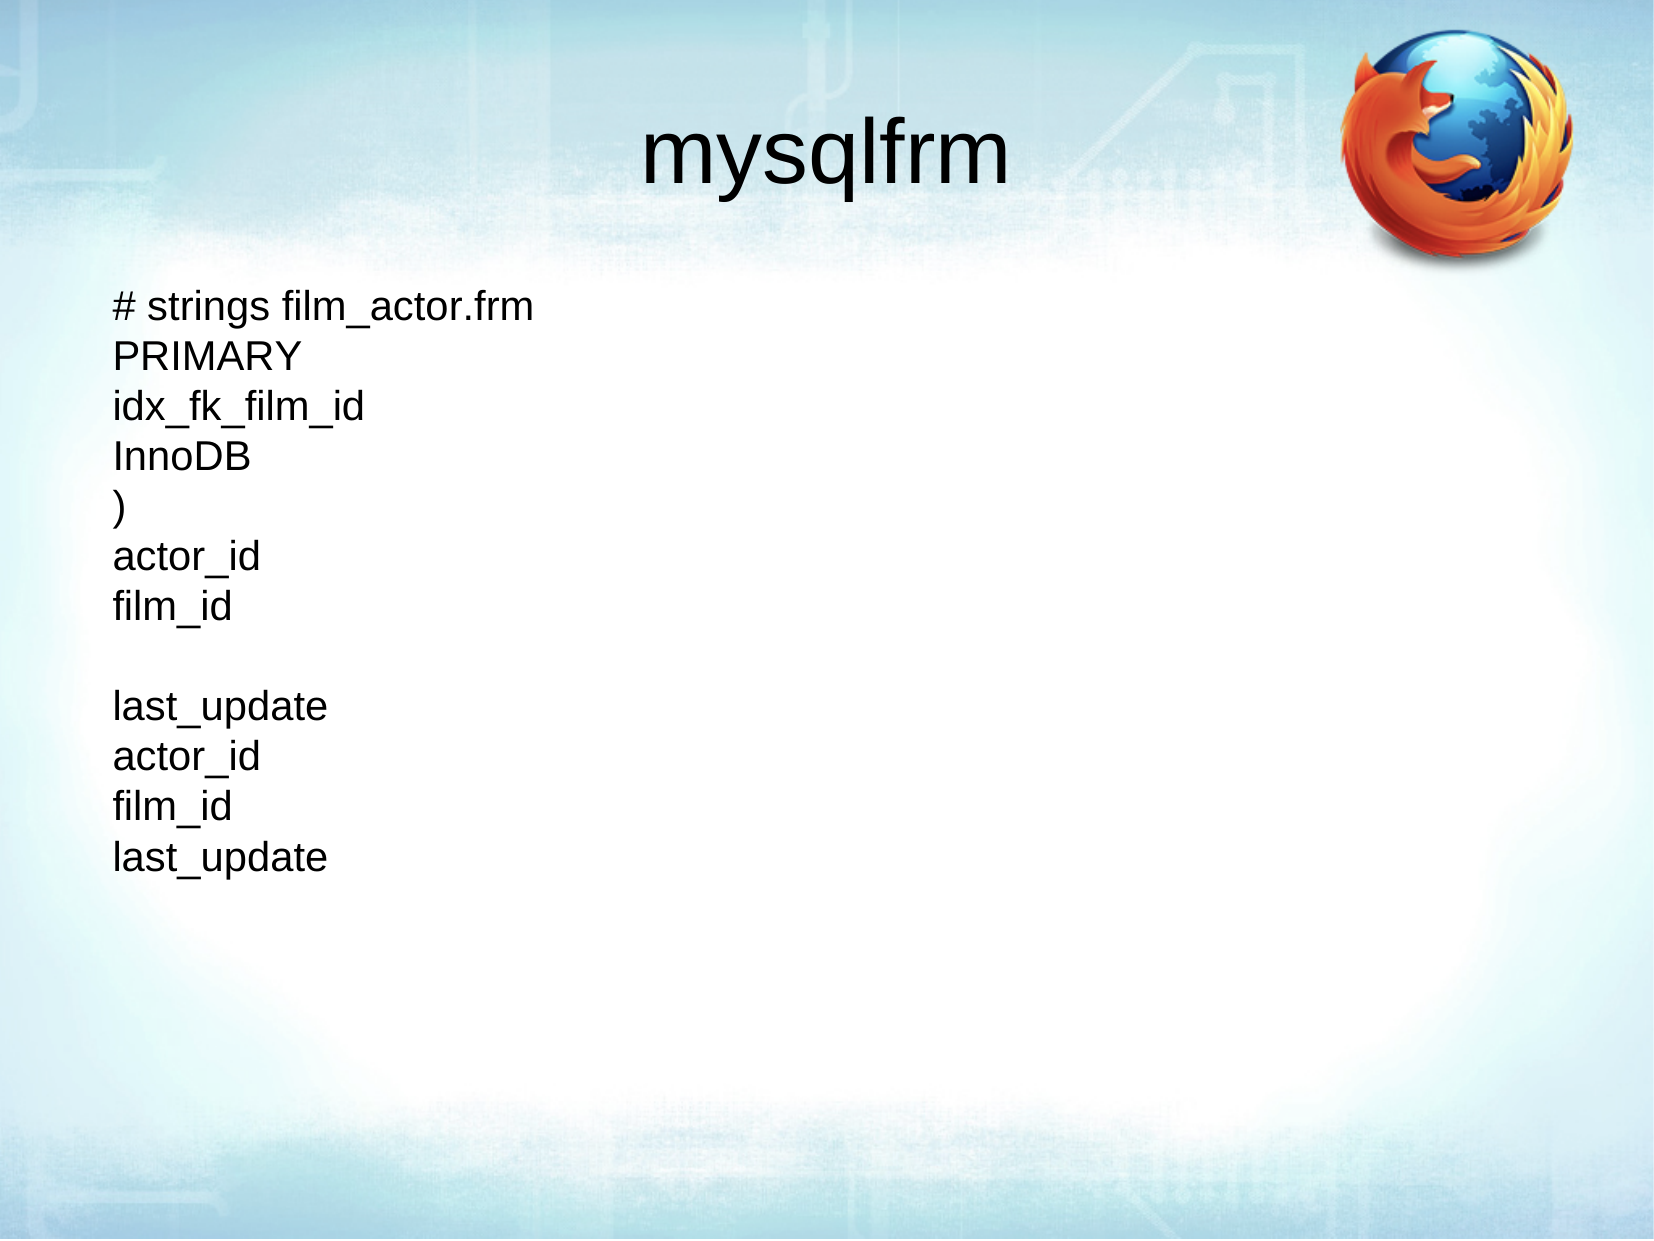

# mysqlfrm
# strings film_actor.frm
PRIMARY
idx_fk_film_id
InnoDB
)
actor_id
film_id
last_update
actor_id
film_id
last_update